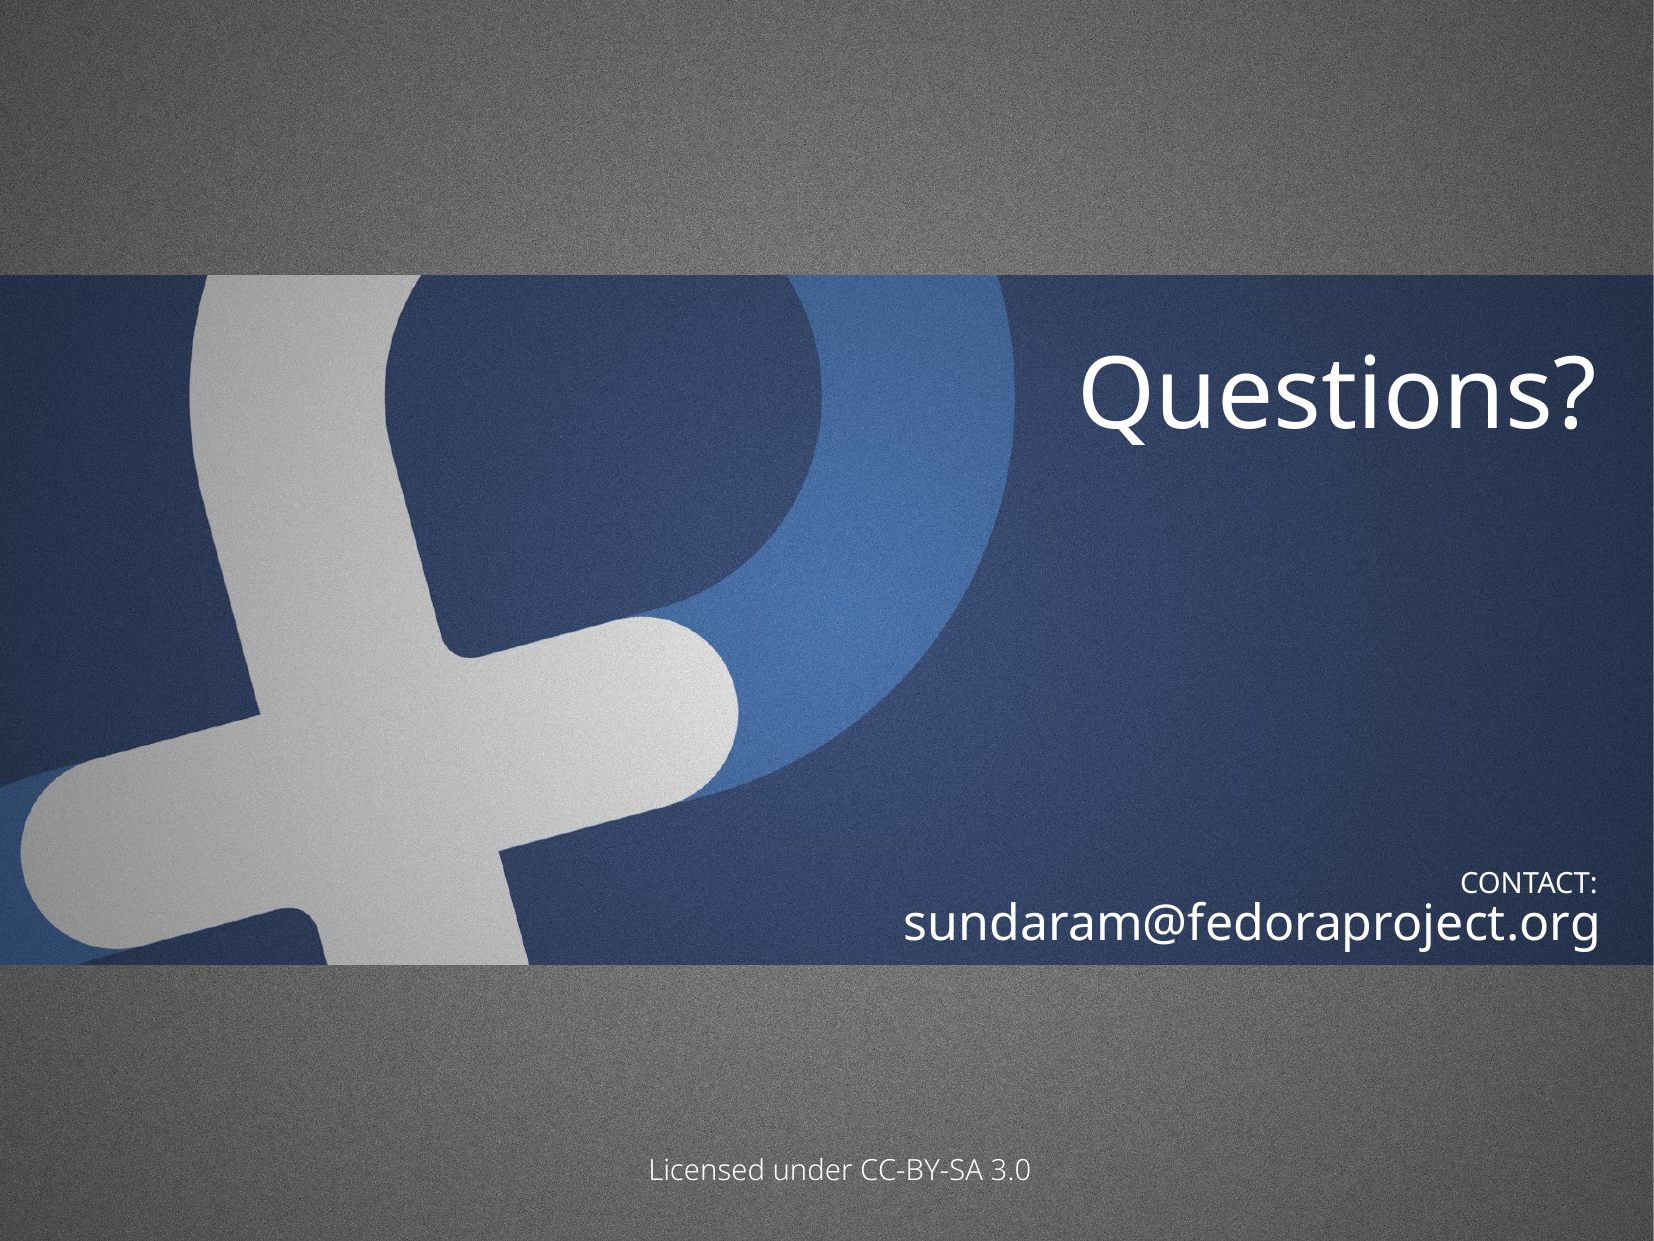

# Questions?
CONTACT:
sundaram@fedoraproject.org
Licensed under CC-BY-SA 3.0